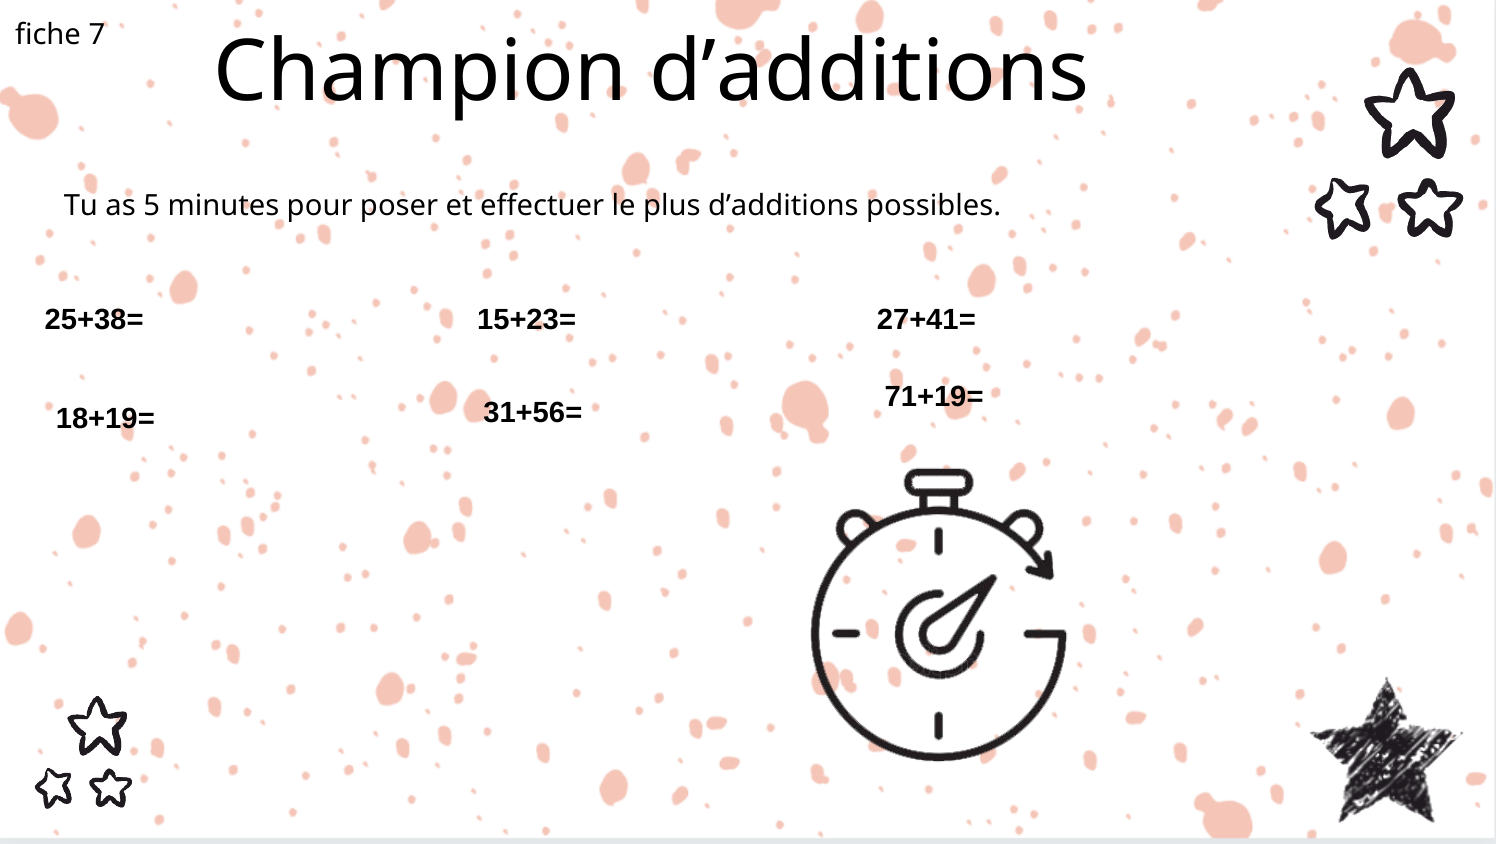

fiche 7
Champion d’additions
Tu as 5 minutes pour poser et effectuer le plus d’additions possibles.
 25+38=
 15+23=
 27+41=
 71+19=
 31+56=
 18+19=